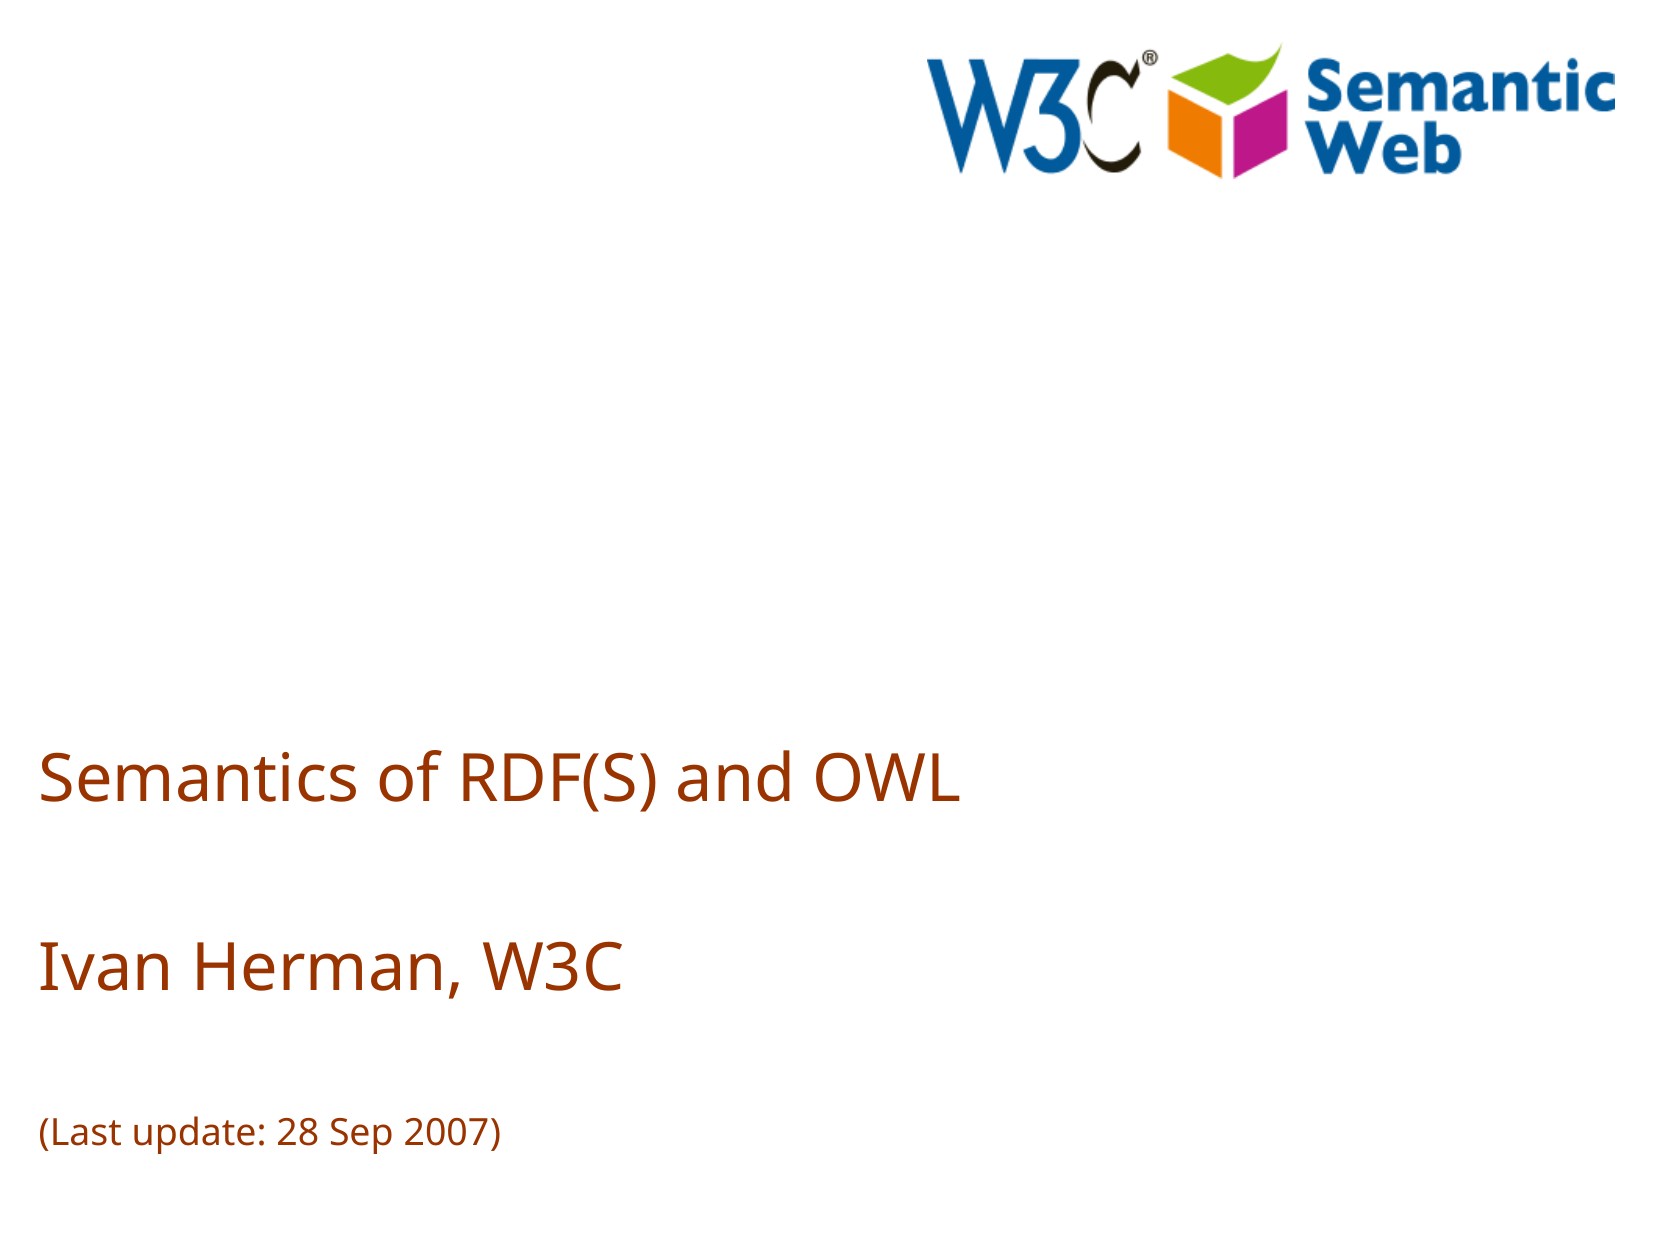

Ivan Herman <ivan@w3.org>
# Semantics of RDF(S) and OWL Ivan Herman, W3C (Last update: 28 Sep 2007)